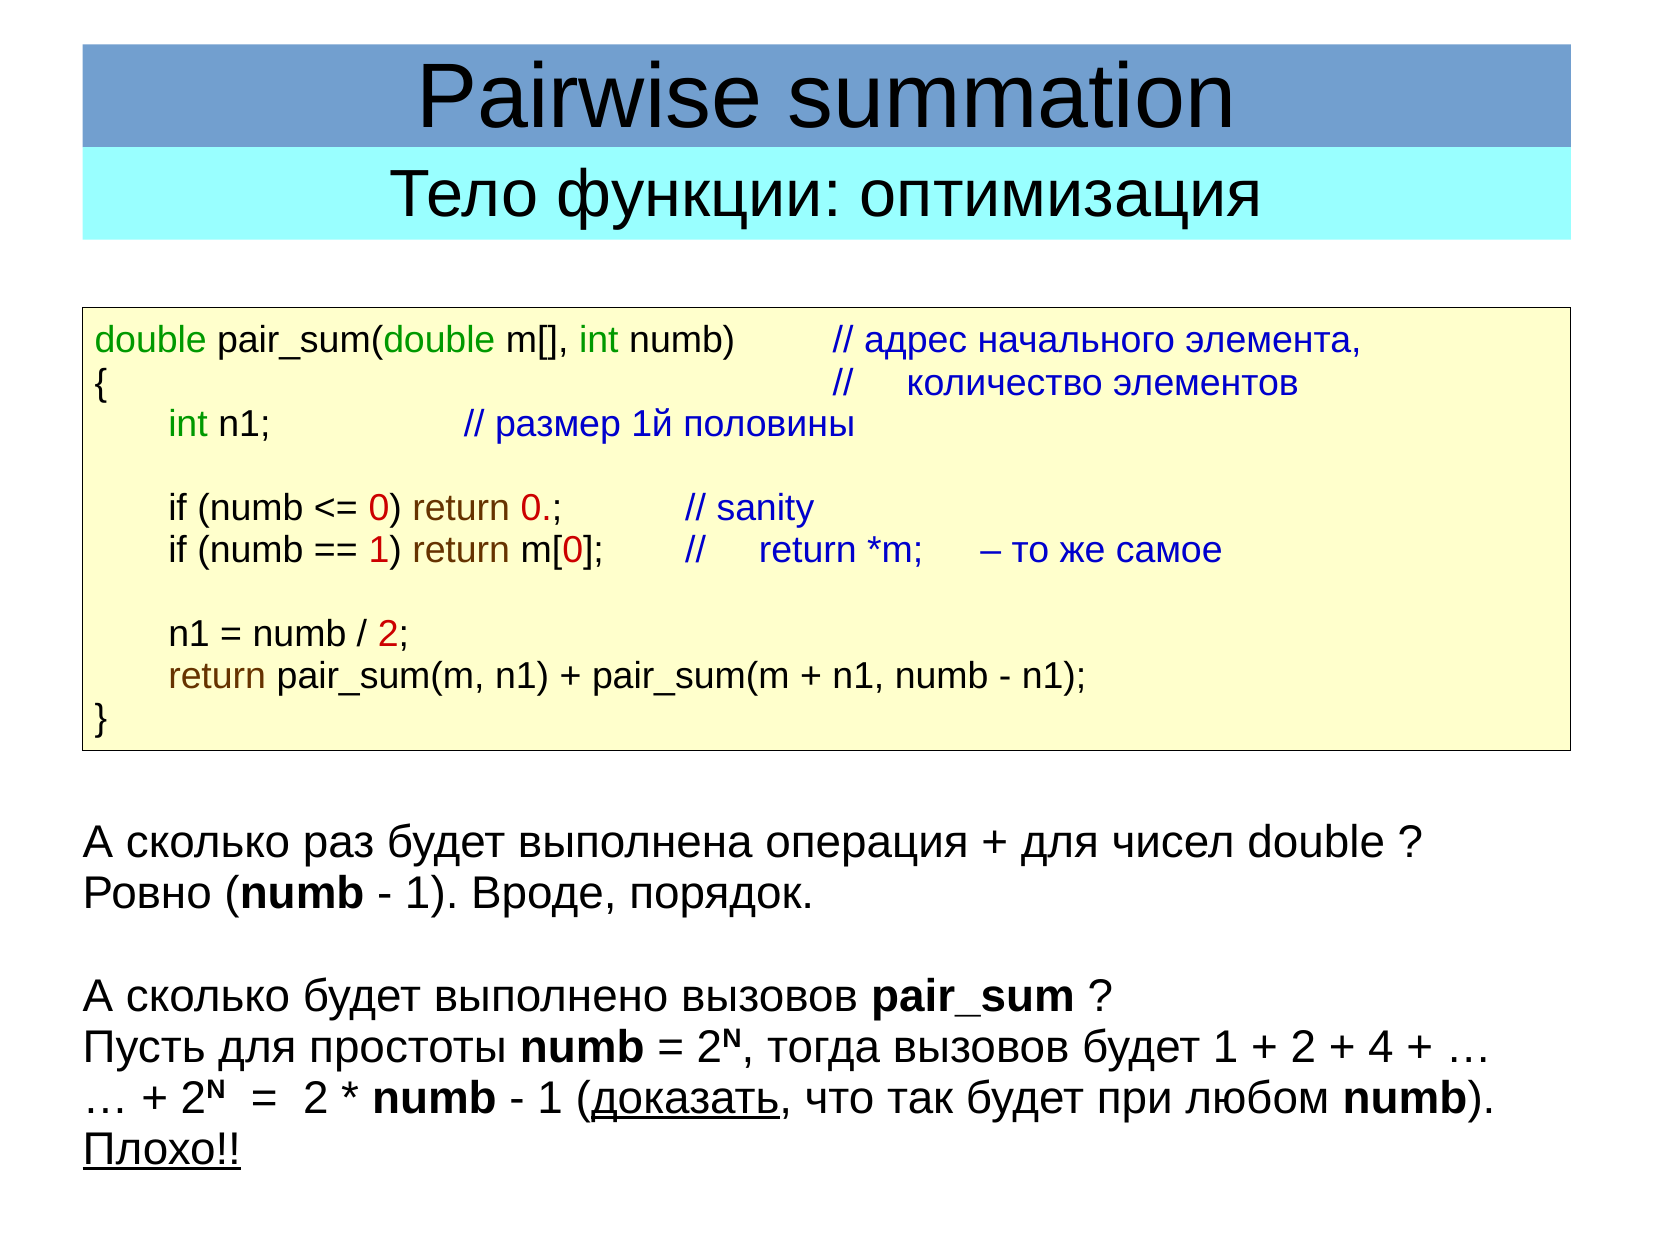

Pairwise summation
Тело функции: оптимизация
double pair_sum(double m[], int numb)		// адрес начального элемента,
{										//	количество элементов
	int n1;			// размер 1й половины
	if (numb <= 0) return 0.;		// sanity
	if (numb == 1) return m[0];		//	return *m;	– то же самое
	n1 = numb / 2;
	return pair_sum(m, n1) + pair_sum(m + n1, numb - n1);
}
# А сколько раз будет выполнена операция + для чисел double ?
Ровно (numb - 1). Вроде, порядок.
А сколько будет выполнено вызовов pair_sum ?
Пусть для простоты numb = 2N, тогда вызовов будет 1 + 2 + 4 + …
… + 2N = 2 * numb - 1 (доказать, что так будет при любом numb).
Плохо!!